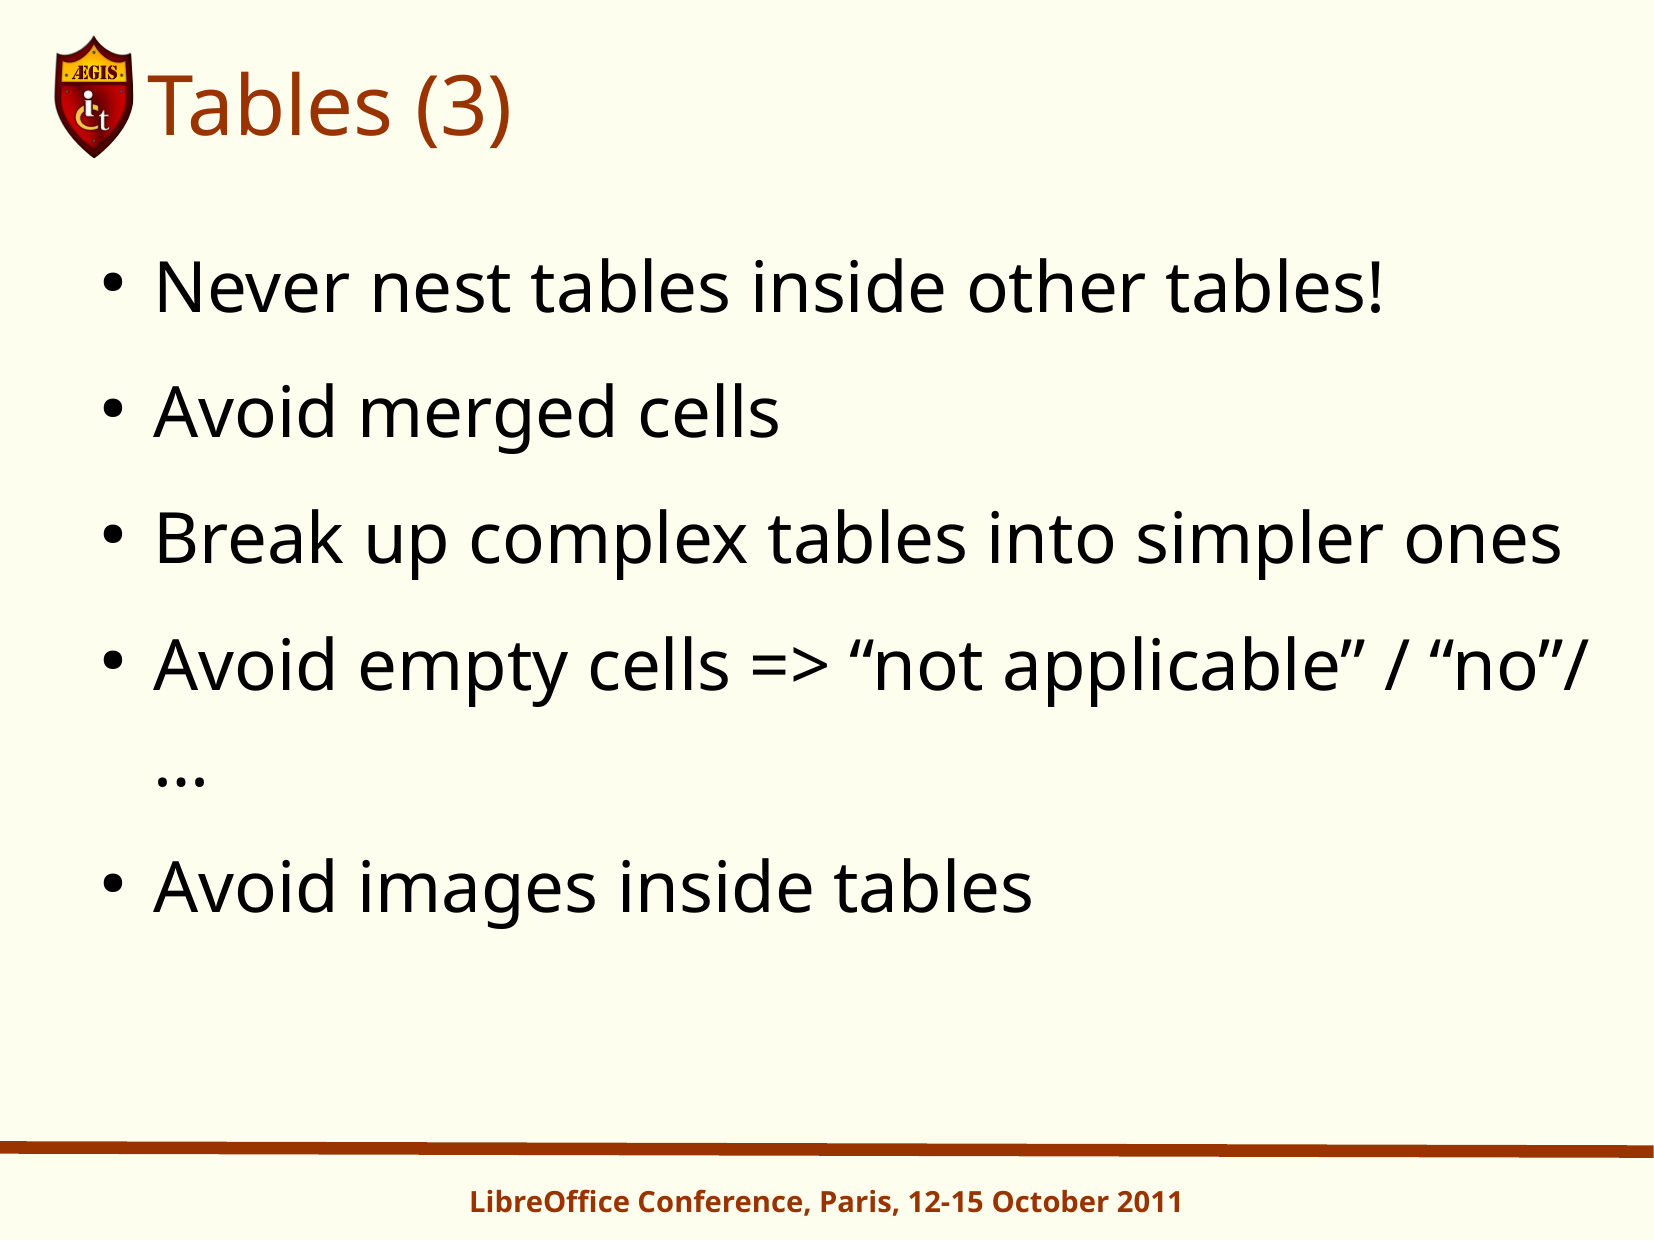

# Tables (3)
Never nest tables inside other tables!
Avoid merged cells
Break up complex tables into simpler ones
Avoid empty cells => “not applicable” / “no”/ …
Avoid images inside tables